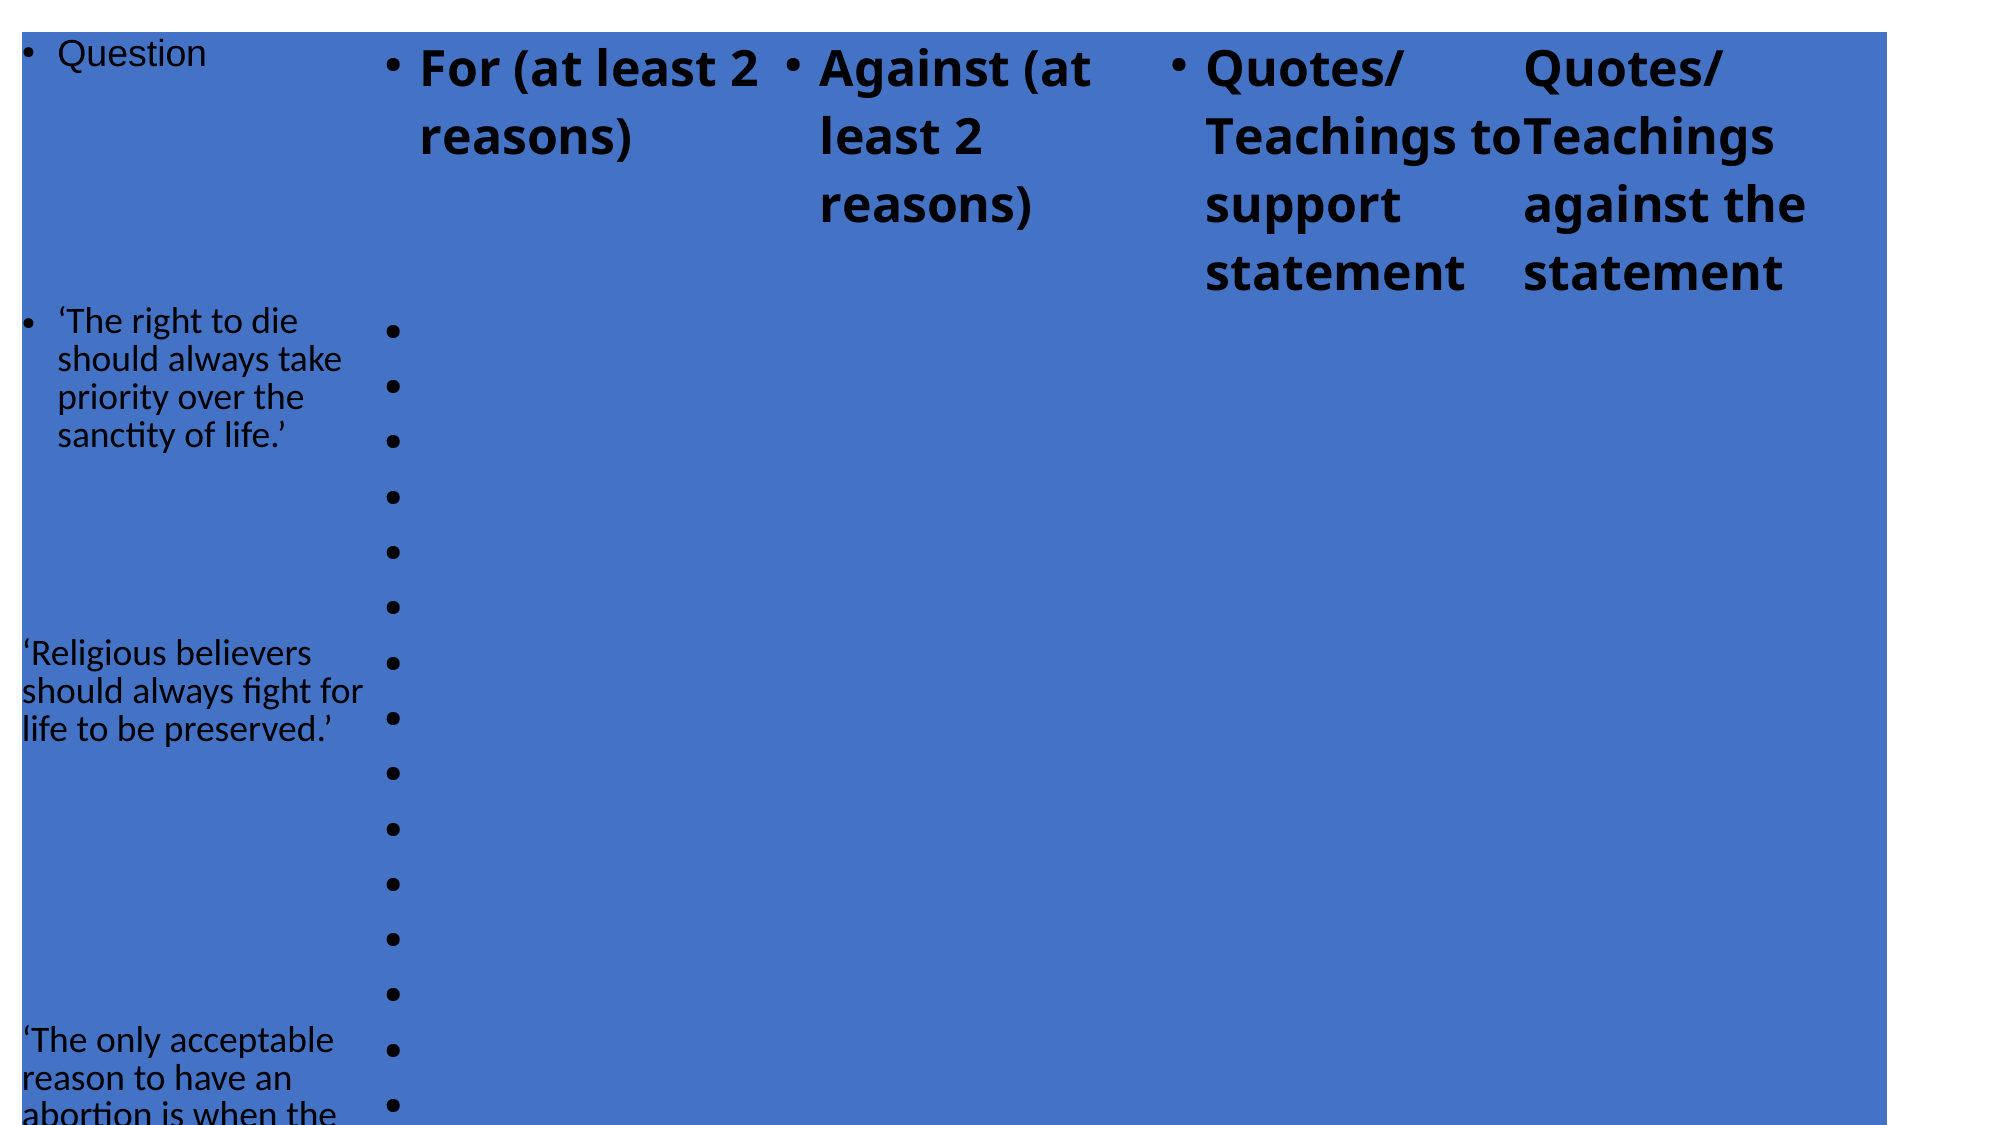

| Question | For (at least 2 reasons) | Against (at least 2 reasons) | Quotes/Teachings to support statement | Quotes/Teachings against the statement |
| --- | --- | --- | --- | --- |
| ‘The right to die should always take priority over the sanctity of life.’ | | | | |
| ‘Religious believers should always fight for life to be preserved.’ | | | | |
| ‘The only acceptable reason to have an abortion is when the woman’s life is at risk.’ | | | | |